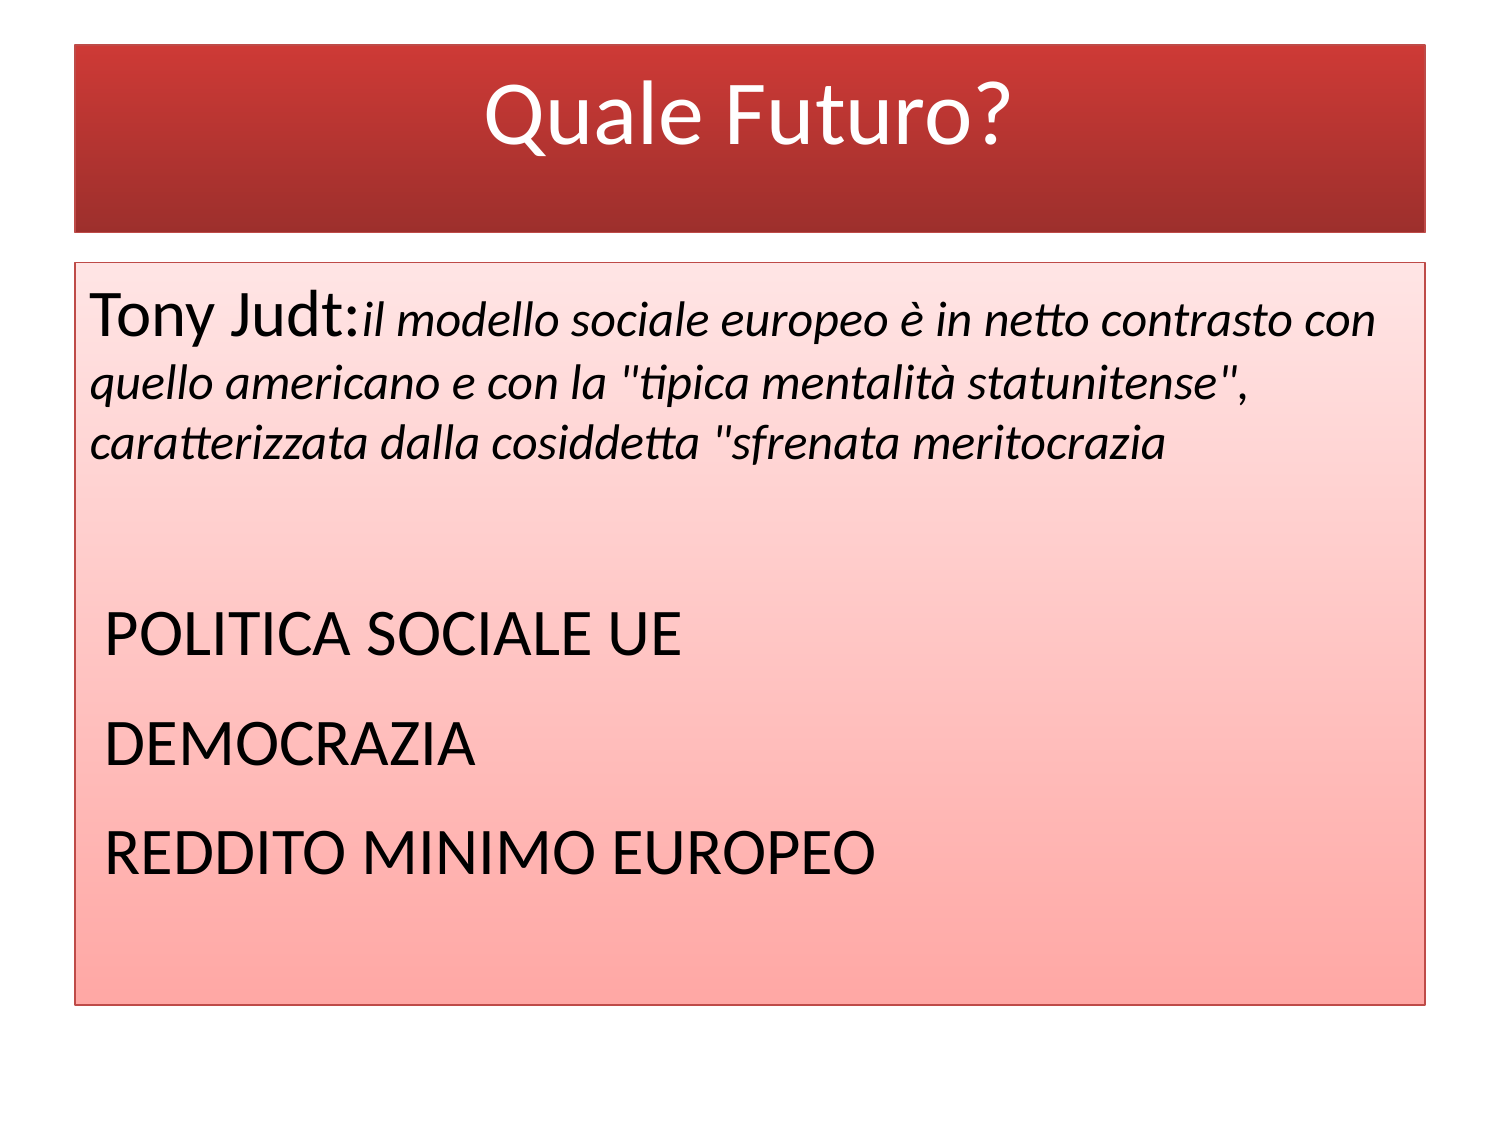

# Quale Futuro?
Tony Judt:il modello sociale europeo è in netto contrasto con quello americano e con la "tipica mentalità statunitense", caratterizzata dalla cosiddetta "sfrenata meritocrazia
 POLITICA SOCIALE UE
 DEMOCRAZIA
 REDDITO MINIMO EUROPEO